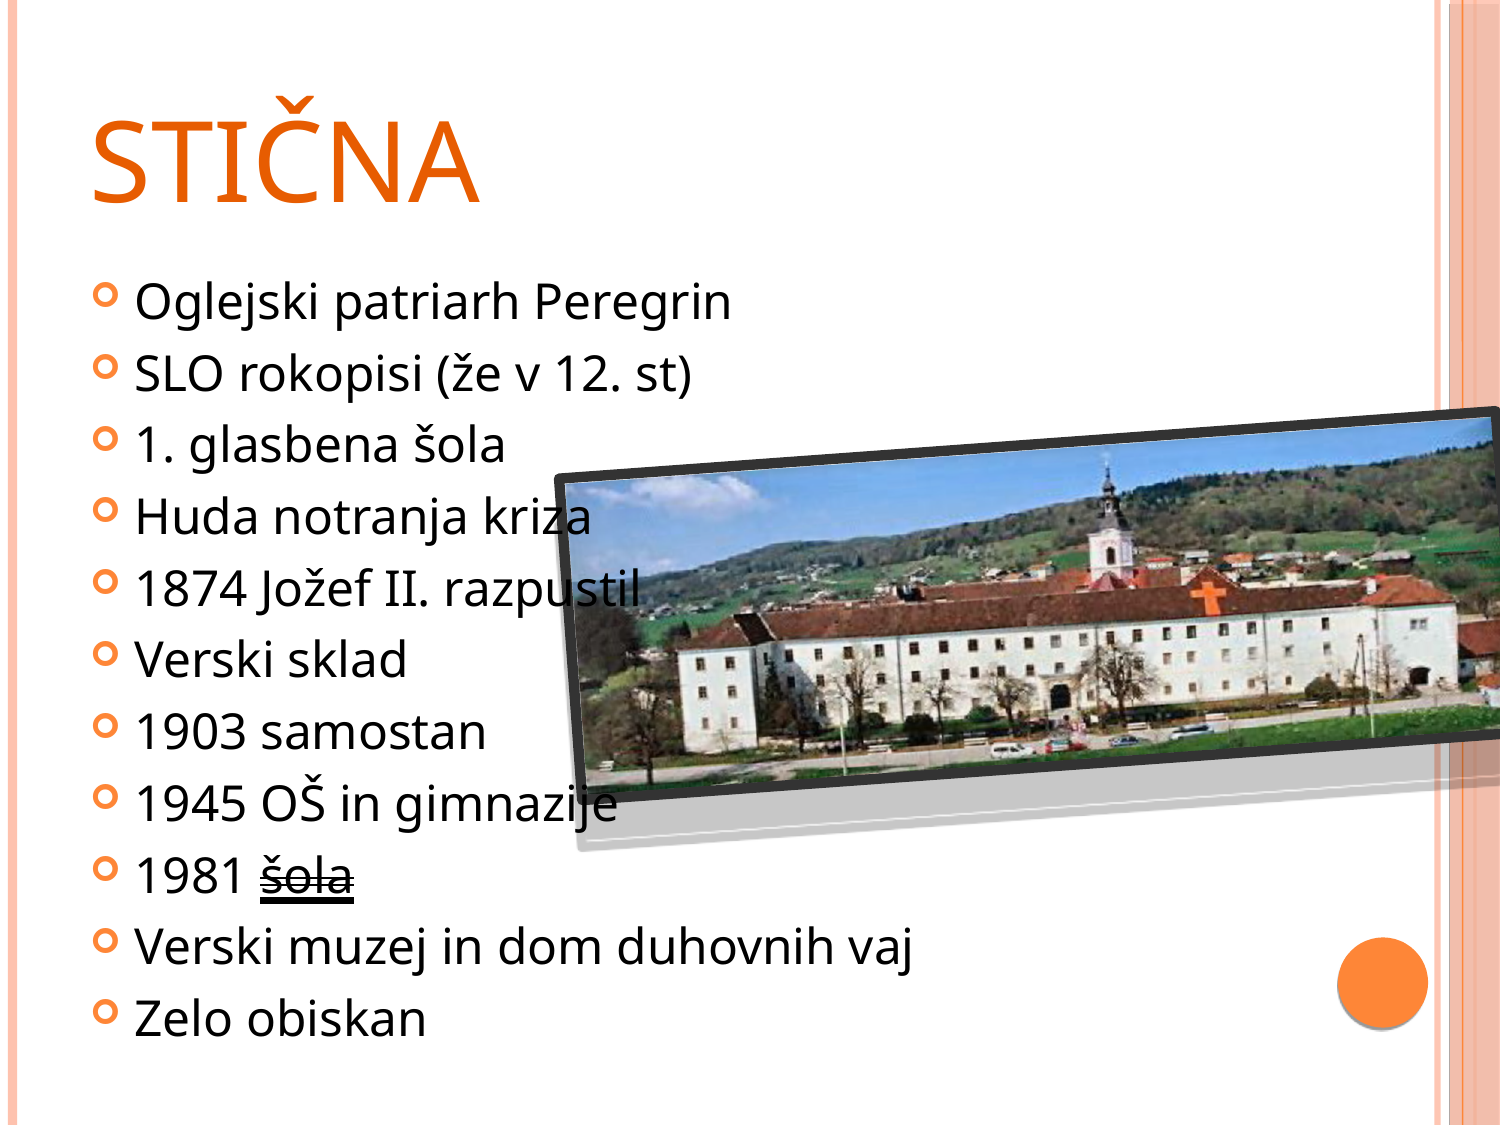

# stična
Oglejski patriarh Peregrin
SLO rokopisi (že v 12. st)
1. glasbena šola
Huda notranja kriza
1874 Jožef II. razpustil
Verski sklad
1903 samostan
1945 OŠ in gimnazije
1981 šola
Verski muzej in dom duhovnih vaj
Zelo obiskan